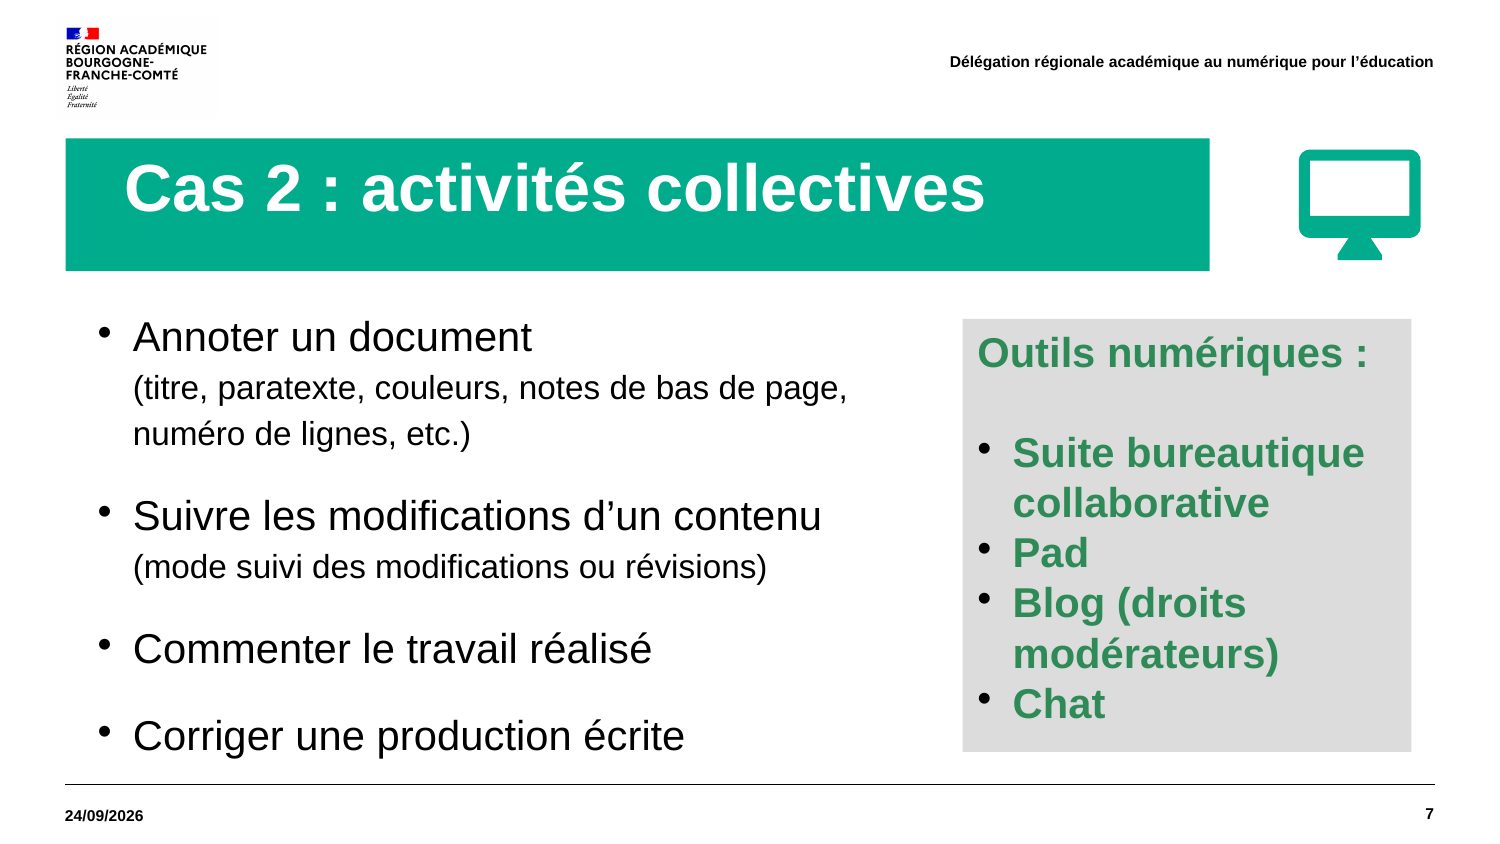

Délégation régionale académique au numérique pour l’éducation
Cas 2 : activités collectives
Annoter un document
(titre, paratexte, couleurs, notes de bas de page,
numéro de lignes, etc.)
Suivre les modifications d’un contenu
(mode suivi des modifications ou révisions)
Commenter le travail réalisé
Corriger une production écrite
Outils numériques :
Suite bureautique collaborative
Pad
Blog (droits modérateurs)
Chat